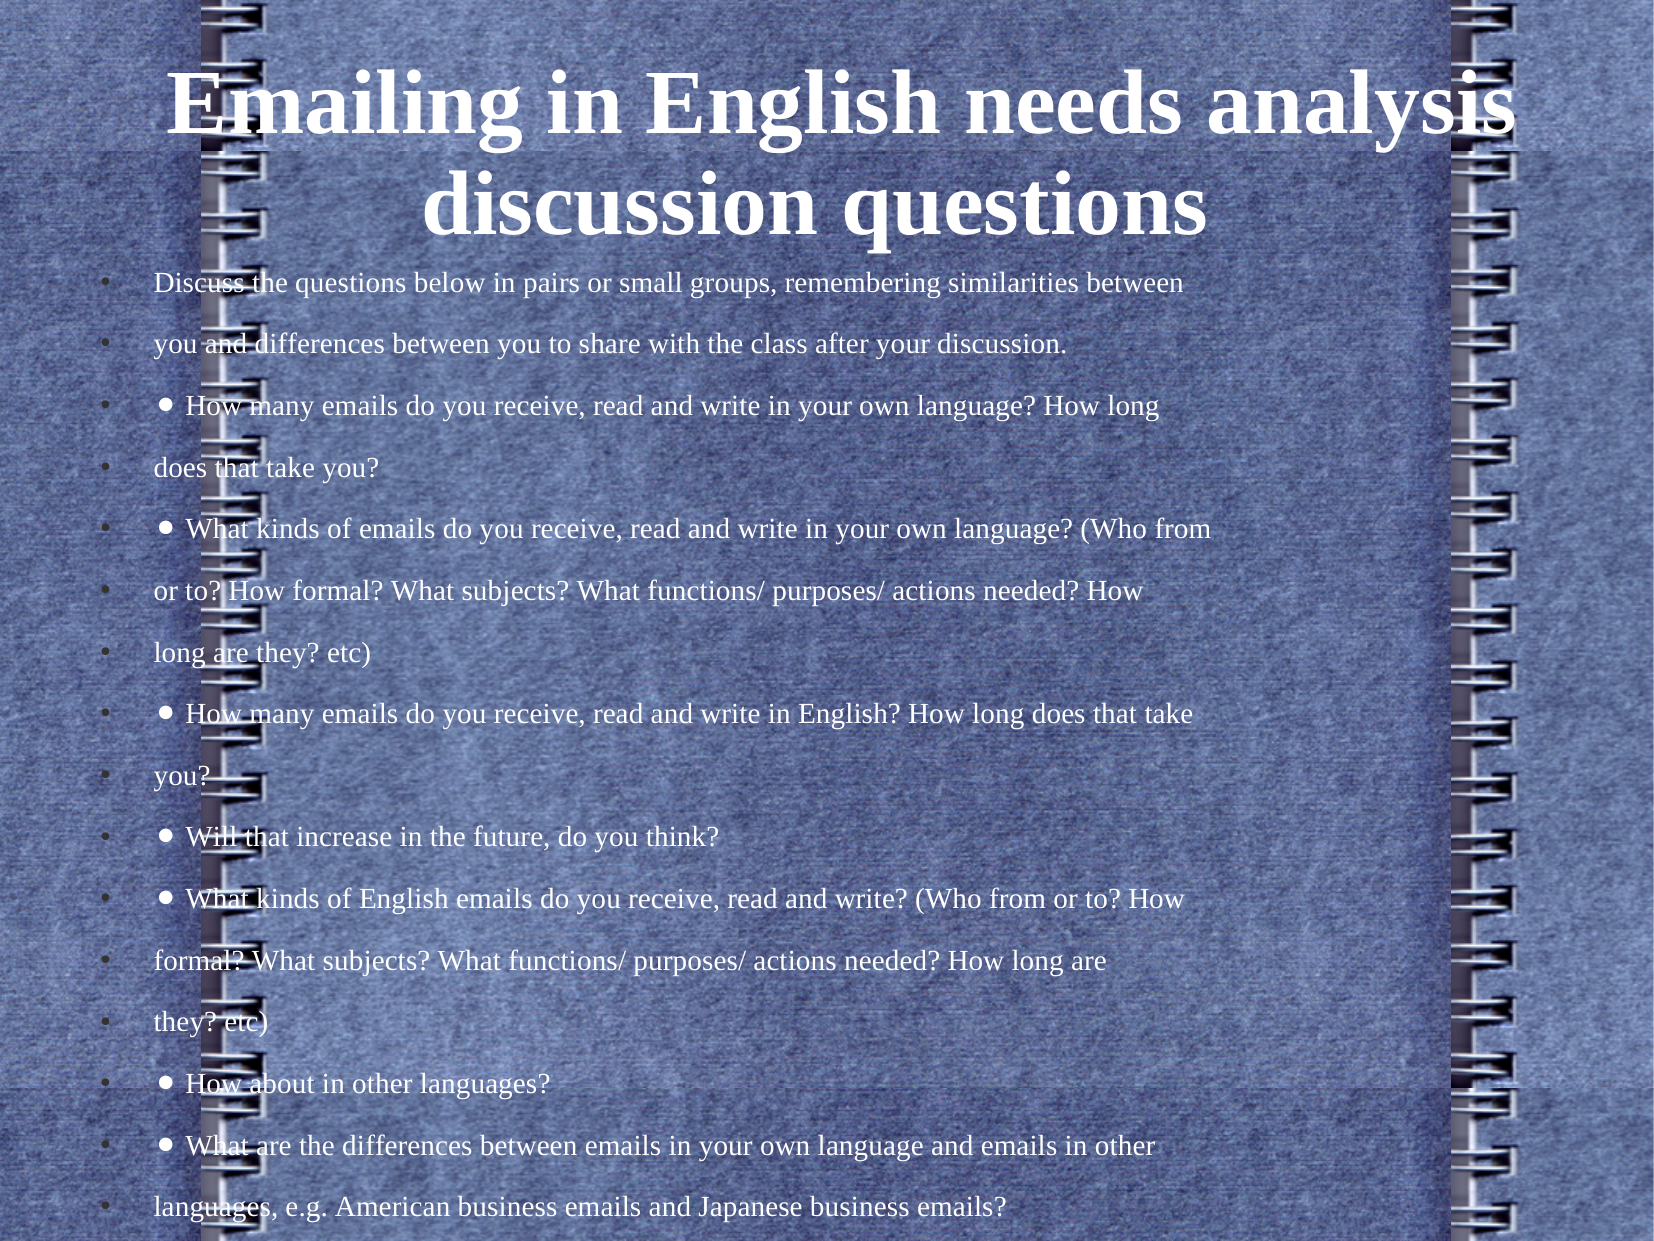

# Emailing in English needs analysis discussion questions
Discuss the questions below in pairs or small groups, remembering similarities between
you and differences between you to share with the class after your discussion.
⚫ How many emails do you receive, read and write in your own language? How long
does that take you?
⚫ What kinds of emails do you receive, read and write in your own language? (Who from
or to? How formal? What subjects? What functions/ purposes/ actions needed? How
long are they? etc)
⚫ How many emails do you receive, read and write in English? How long does that take
you?
⚫ Will that increase in the future, do you think?
⚫ What kinds of English emails do you receive, read and write? (Who from or to? How
formal? What subjects? What functions/ purposes/ actions needed? How long are
they? etc)
⚫ How about in other languages?
⚫ What are the differences between emails in your own language and emails in other
languages, e.g. American business emails and Japanese business emails?